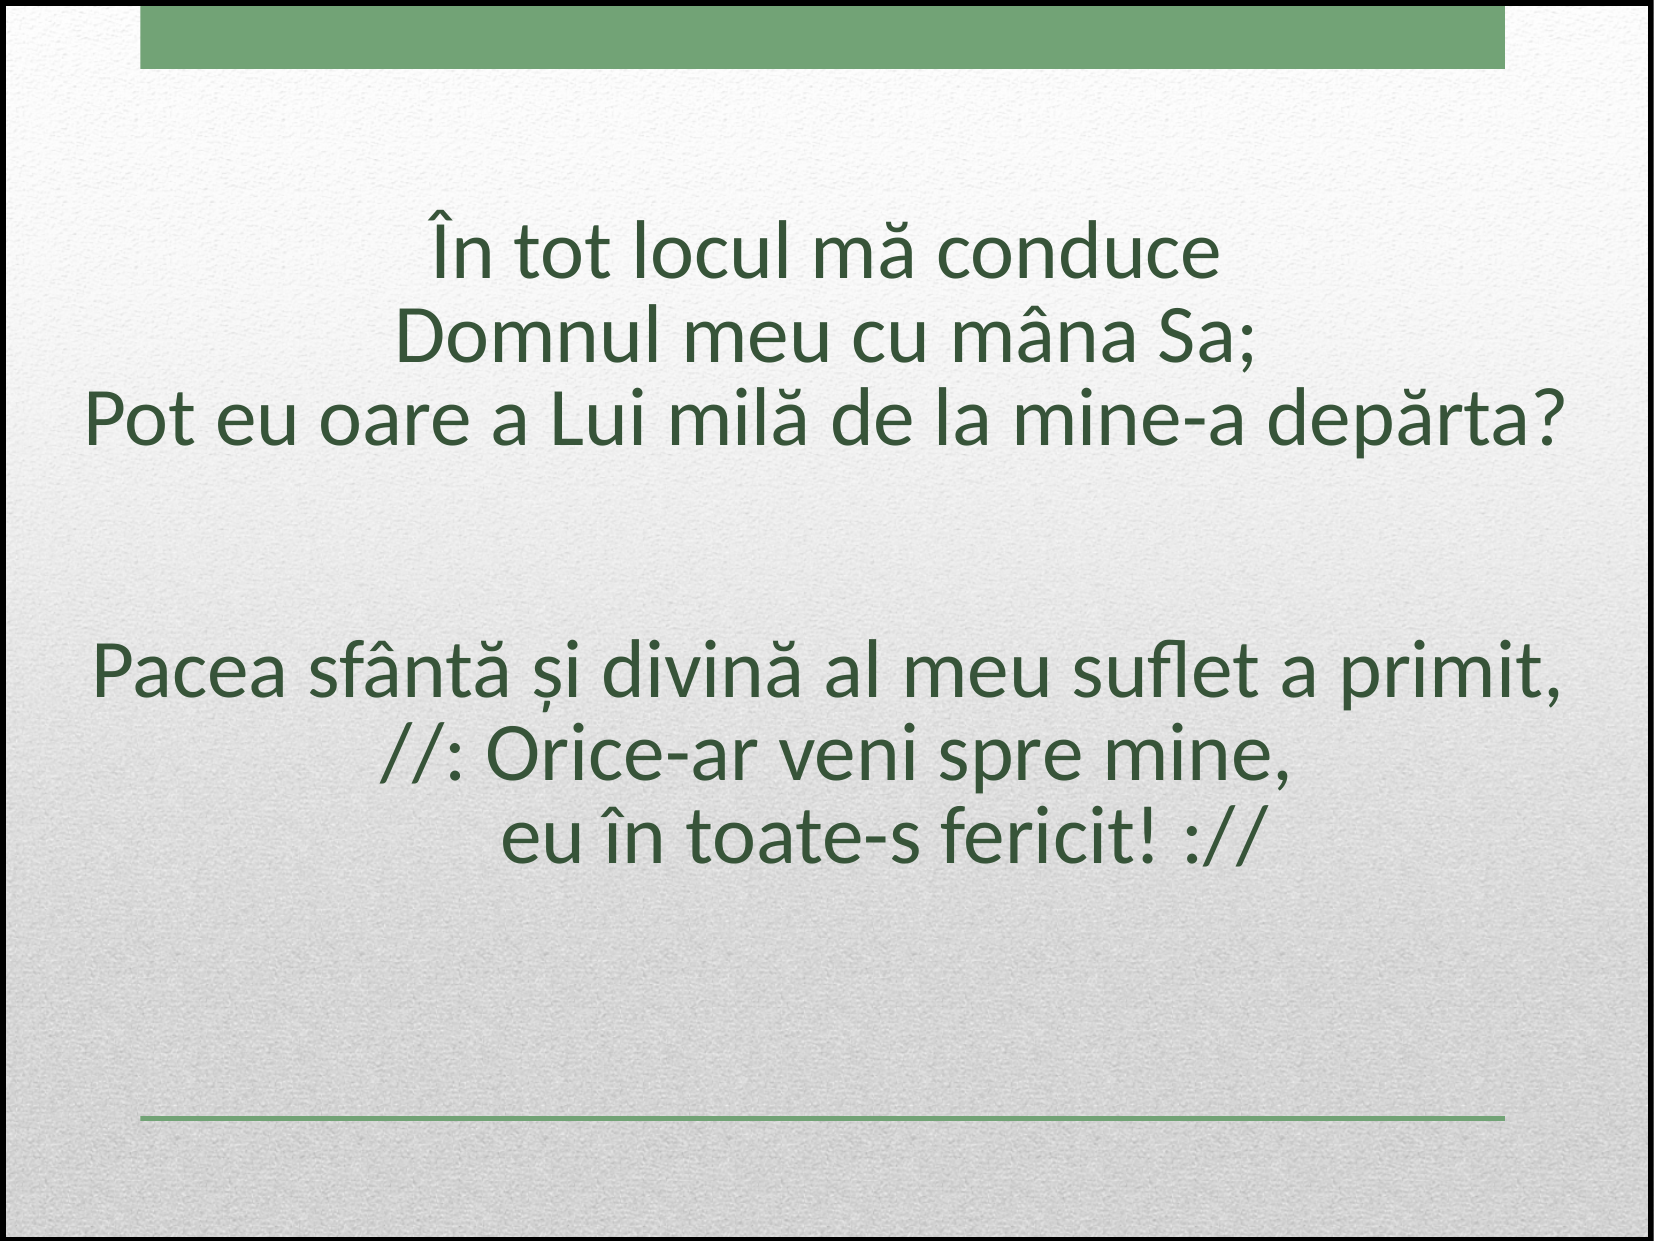

În tot locul mă conduce
Domnul meu cu mâna Sa;
Pot eu oare a Lui milă de la mine-a depărta?
Pacea sfântă și divină al meu suflet a primit,
 //: Orice-ar veni spre mine,
 eu în toate-s fericit! ://